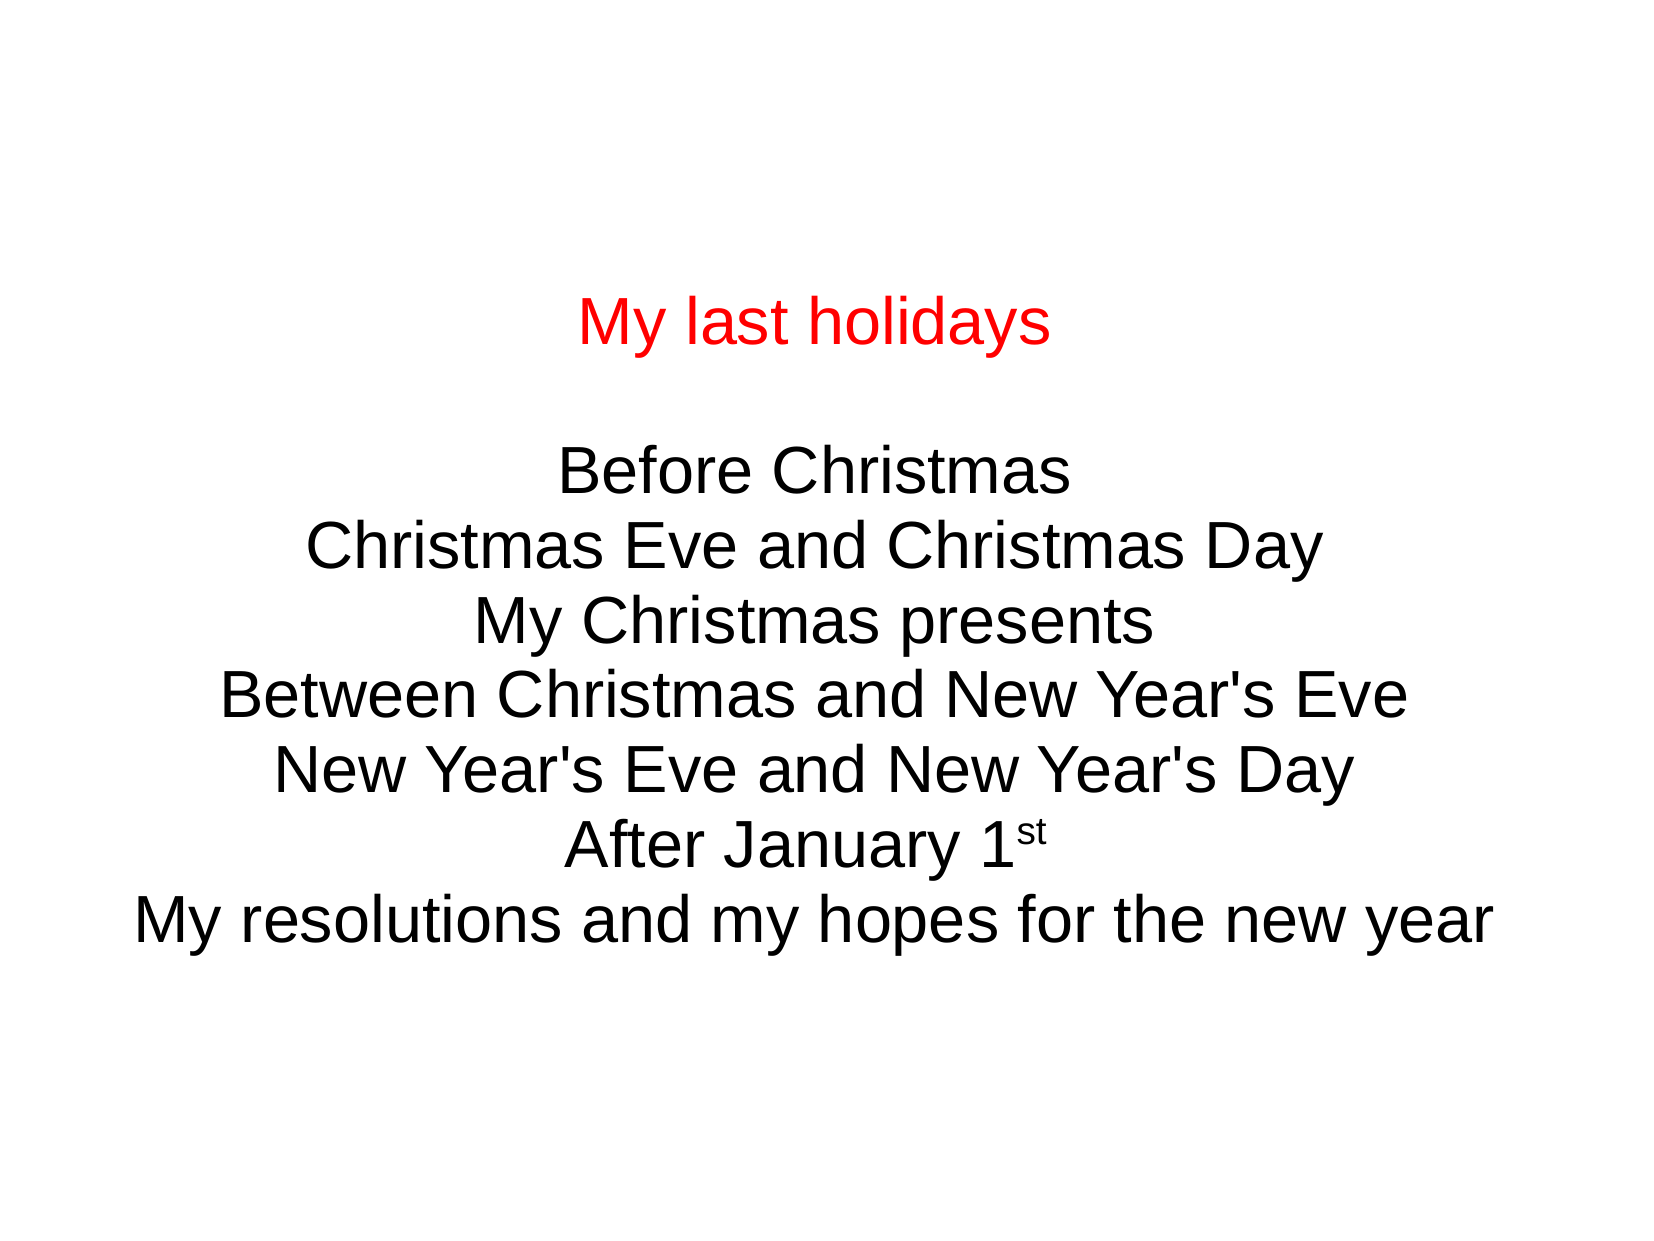

My last holidays
Before Christmas
Christmas Eve and Christmas Day
My Christmas presents
Between Christmas and New Year's Eve
New Year's Eve and New Year's Day
After January 1st
My resolutions and my hopes for the new year